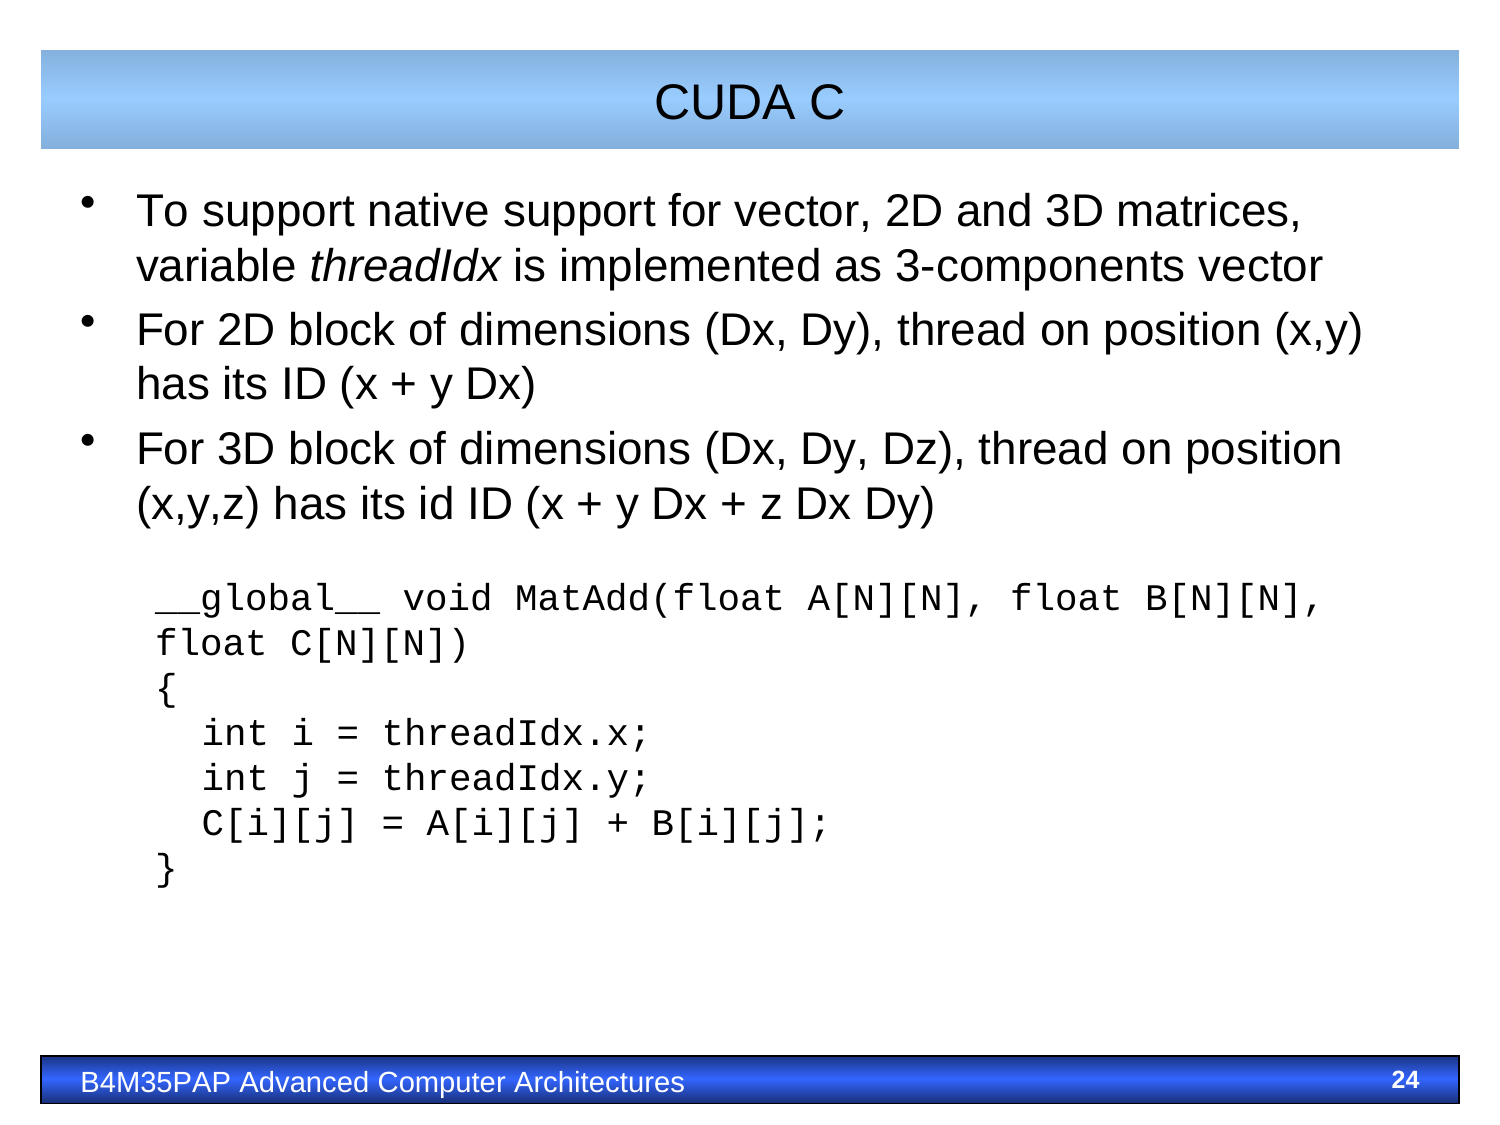

# CUDA C
To support native support for vector, 2D and 3D matrices, variable threadIdx is implemented as 3-components vector
For 2D block of dimensions (Dx, Dy), thread on position (x,y) has its ID (x + y Dx)
For 3D block of dimensions (Dx, Dy, Dz), thread on position (x,y,z) has its id ID (x + y Dx + z Dx Dy)
__global__ void MatAdd(float A[N][N], float B[N][N],
float C[N][N])
{
	int i = threadIdx.x;
	int j = threadIdx.y;
	C[i][j] = A[i][j] + B[i][j];
}